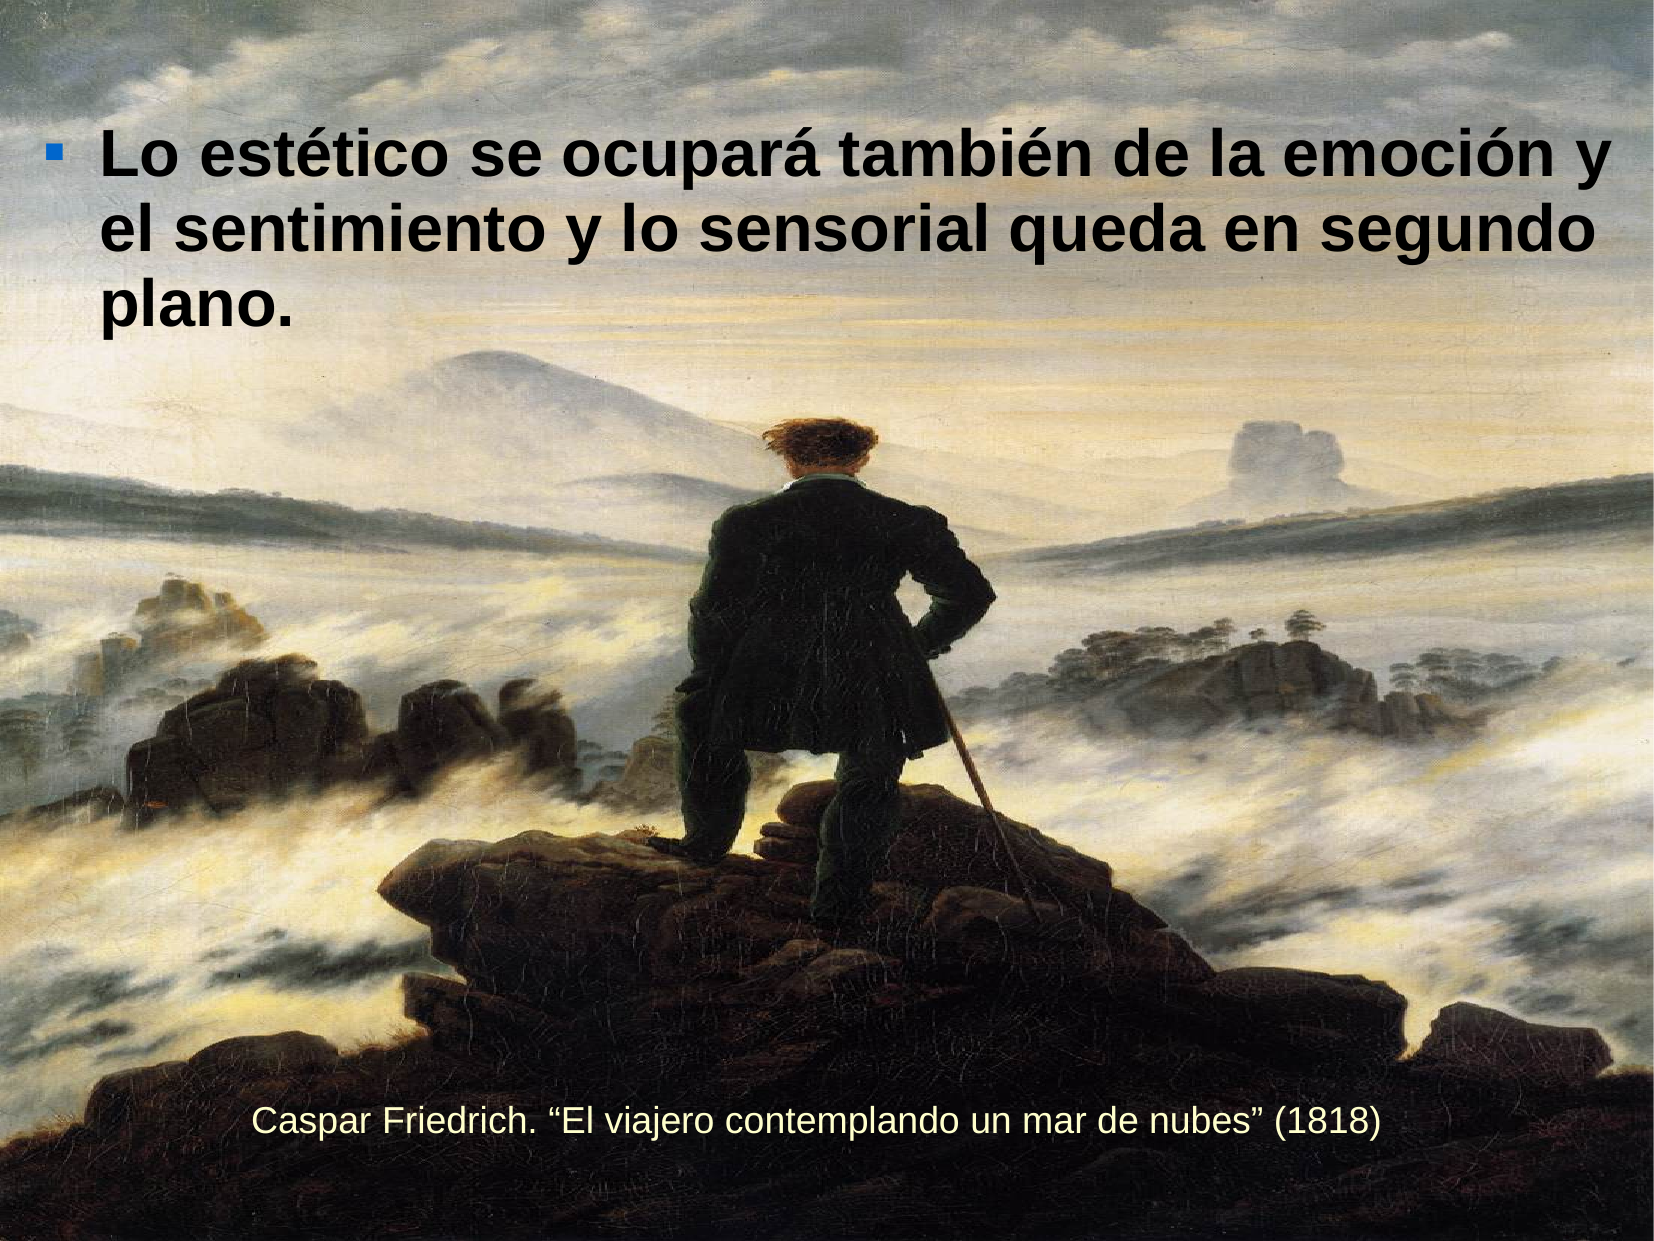

Lo estético se ocupará también de la emoción y el sentimiento y lo sensorial queda en segundo plano.
Caspar Friedrich. “El viajero contemplando un mar de nubes” (1818)